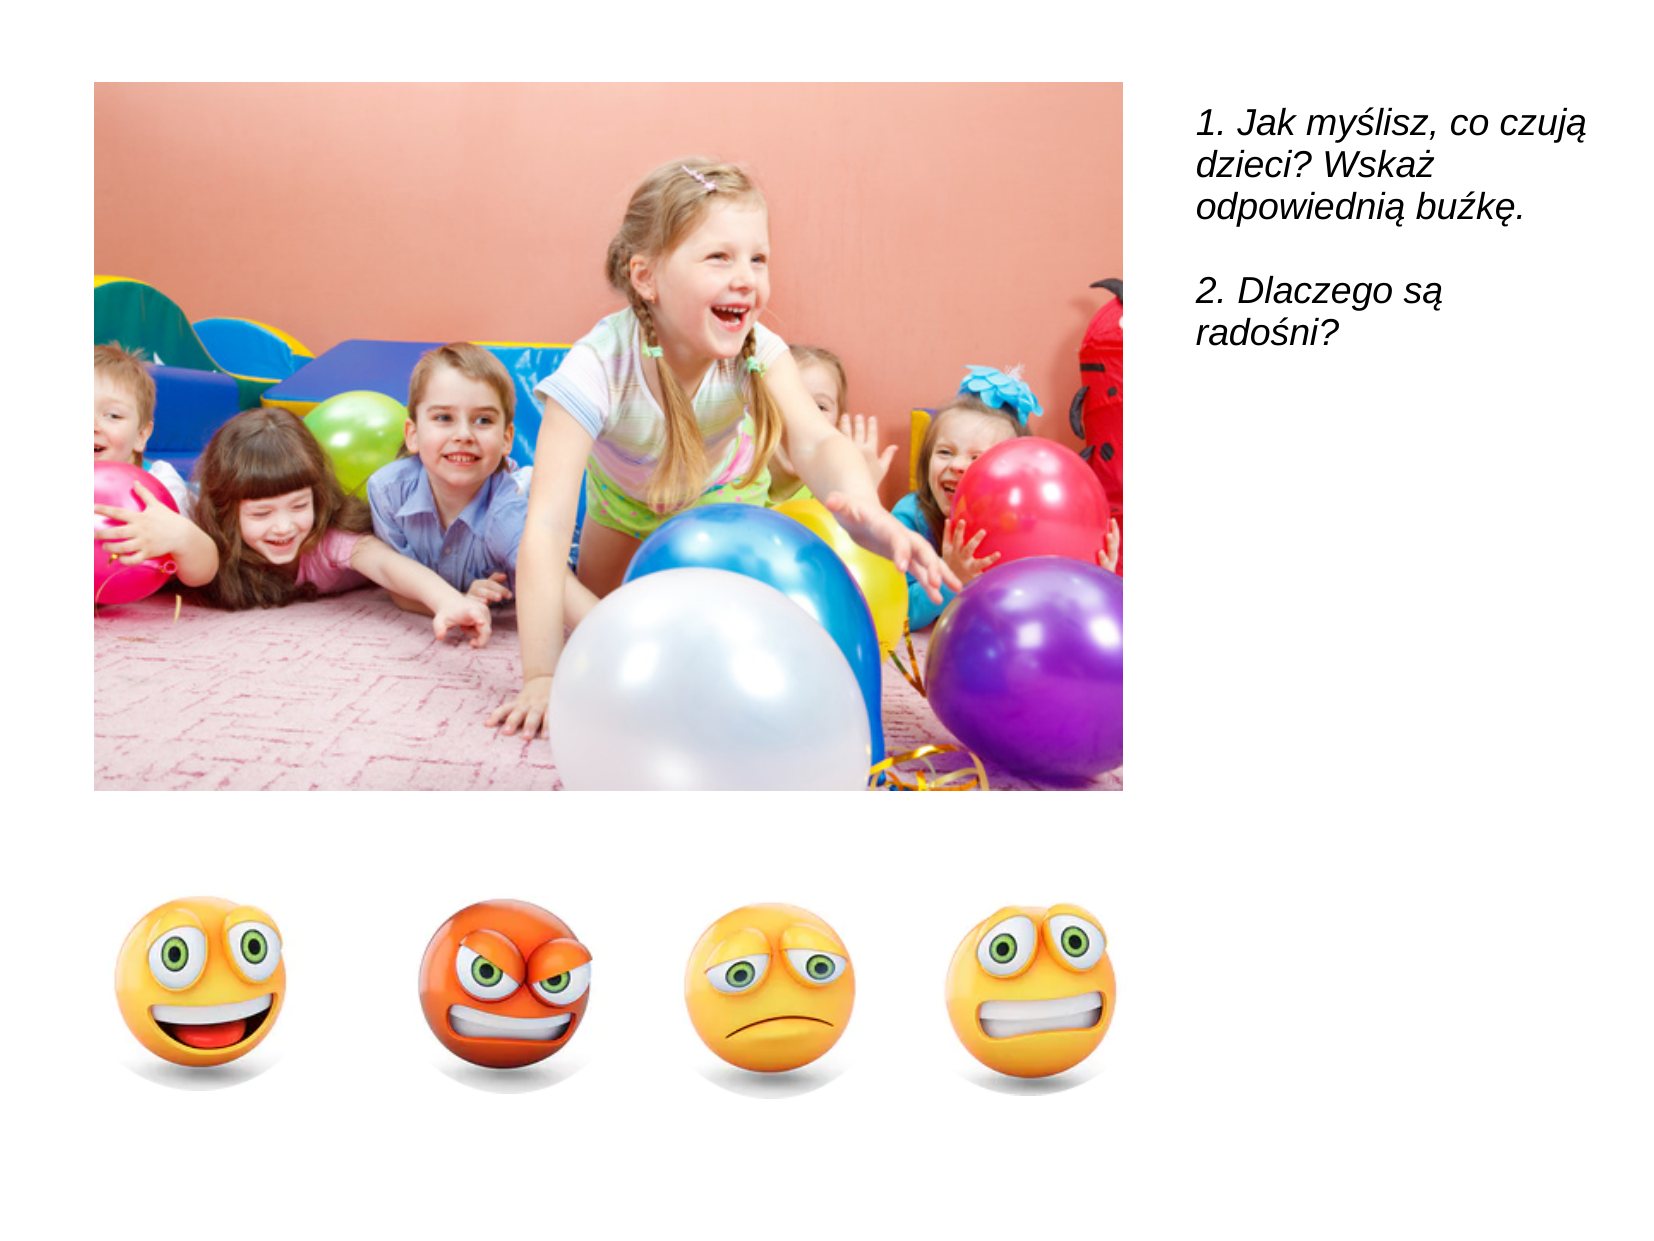

1. Jak myślisz, co czują dzieci? Wskaż odpowiednią buźkę.
2. Dlaczego są radośni?